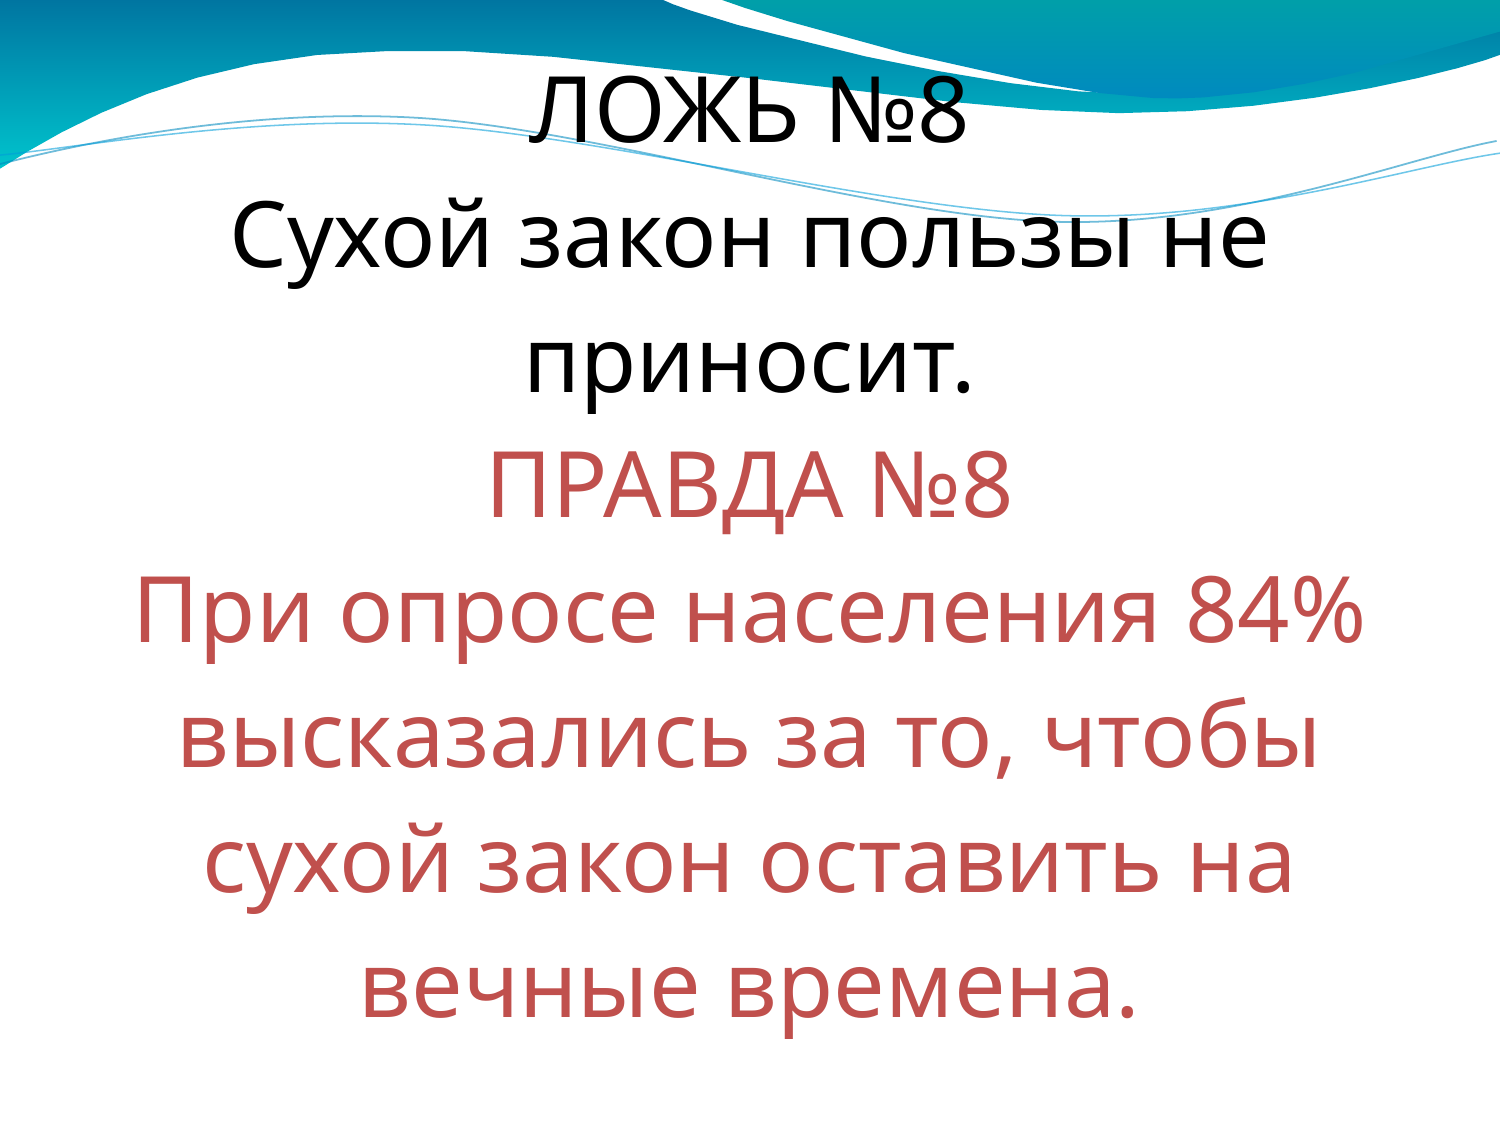

ЛОЖЬ №8
Сухой закон пользы не приносит.
ПРАВДА №8
При опросе населения 84% высказались за то, чтобы сухой закон оставить на вечные времена.